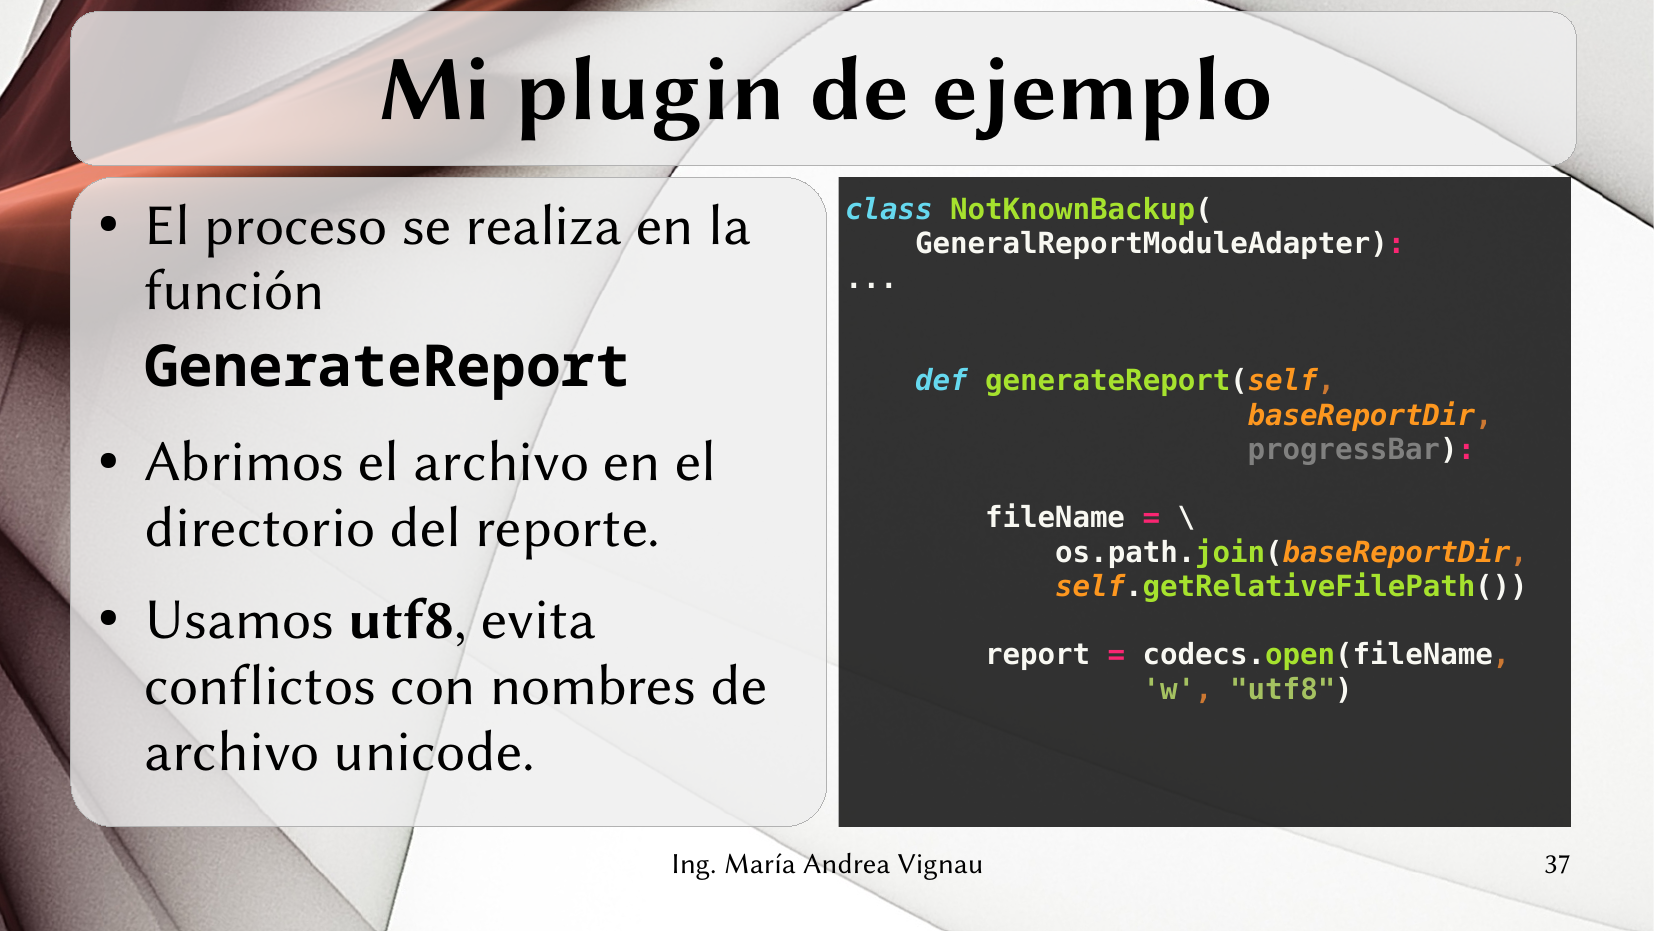

# Mi plugin de ejemplo
El proceso se realiza en la función GenerateReport
Abrimos el archivo en el directorio del reporte.
Usamos utf8, evita conflictos con nombres de archivo unicode.
class NotKnownBackup(
 GeneralReportModuleAdapter):
...
 def generateReport(self,
 baseReportDir,
 progressBar):
 fileName = \
 os.path.join(baseReportDir,
 self.getRelativeFilePath())
 report = codecs.open(fileName,
 'w', "utf8")
Ing. María Andrea Vignau
37